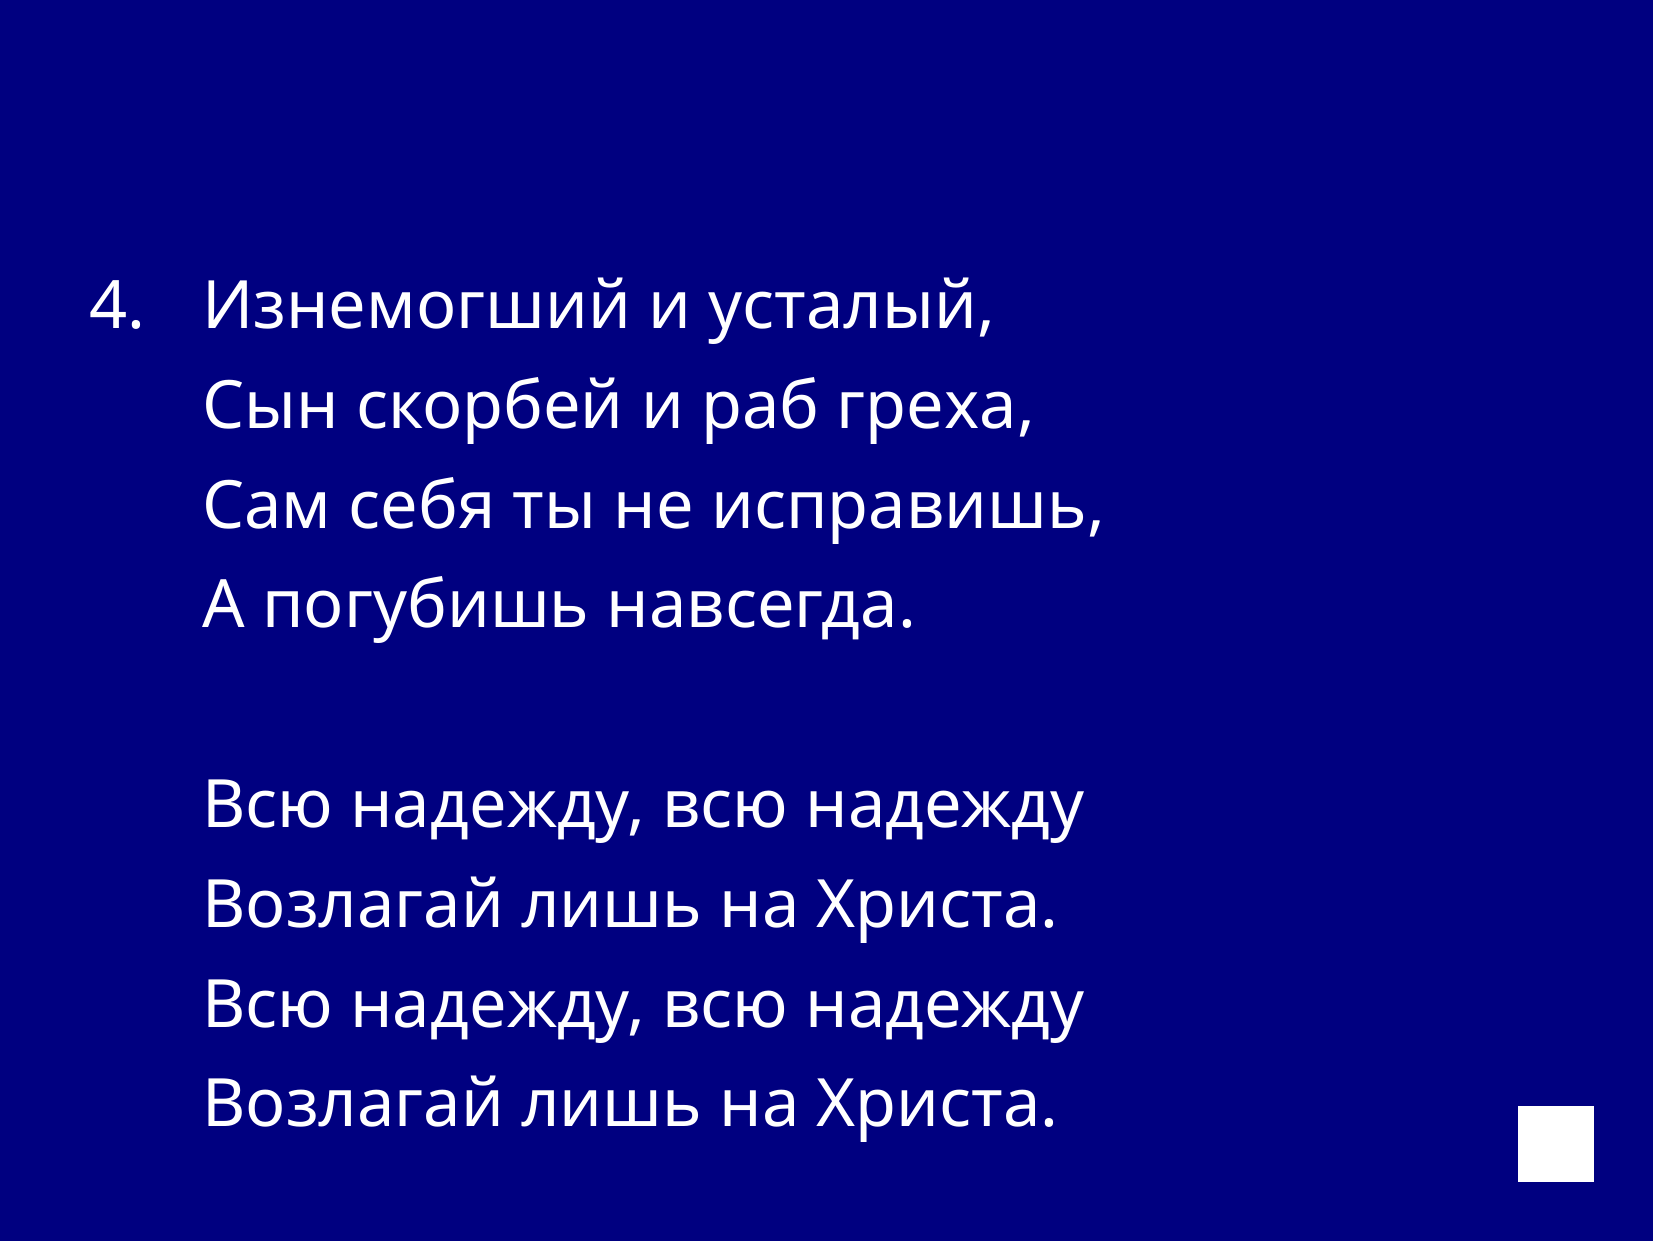

4.	Изнемогший и усталый,
	Сын скорбей и раб греха,
	Сам себя ты не исправишь,
	А погубишь навсегда.
	Всю надежду, всю надежду
	Возлагай лишь на Христа.
	Всю надежду, всю надежду
	Возлагай лишь на Христа.